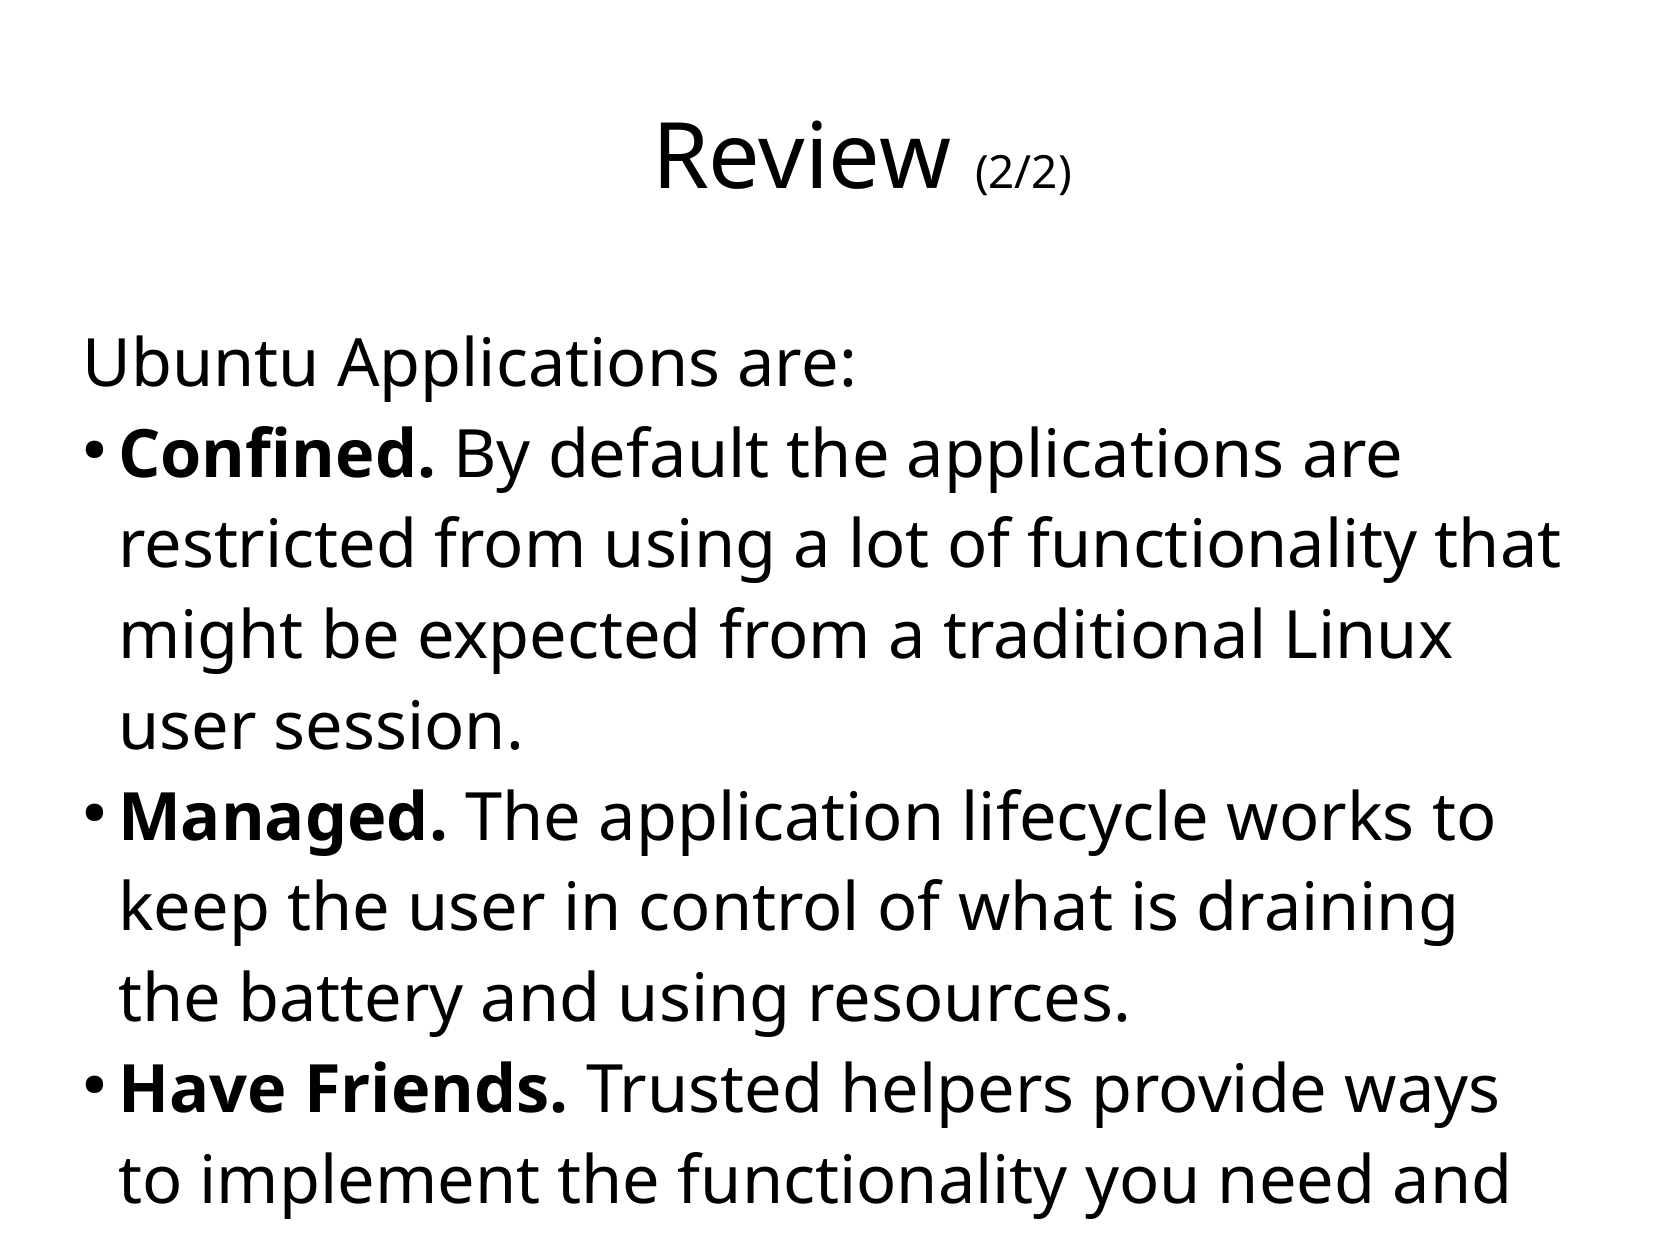

Review (2/2)
# Ubuntu Applications are:
Confined. By default the applications are restricted from using a lot of functionality that might be expected from a traditional Linux user session.
Managed. The application lifecycle works to keep the user in control of what is draining the battery and using resources.
Have Friends. Trusted helpers provide ways to implement the functionality you need and work with confinement.